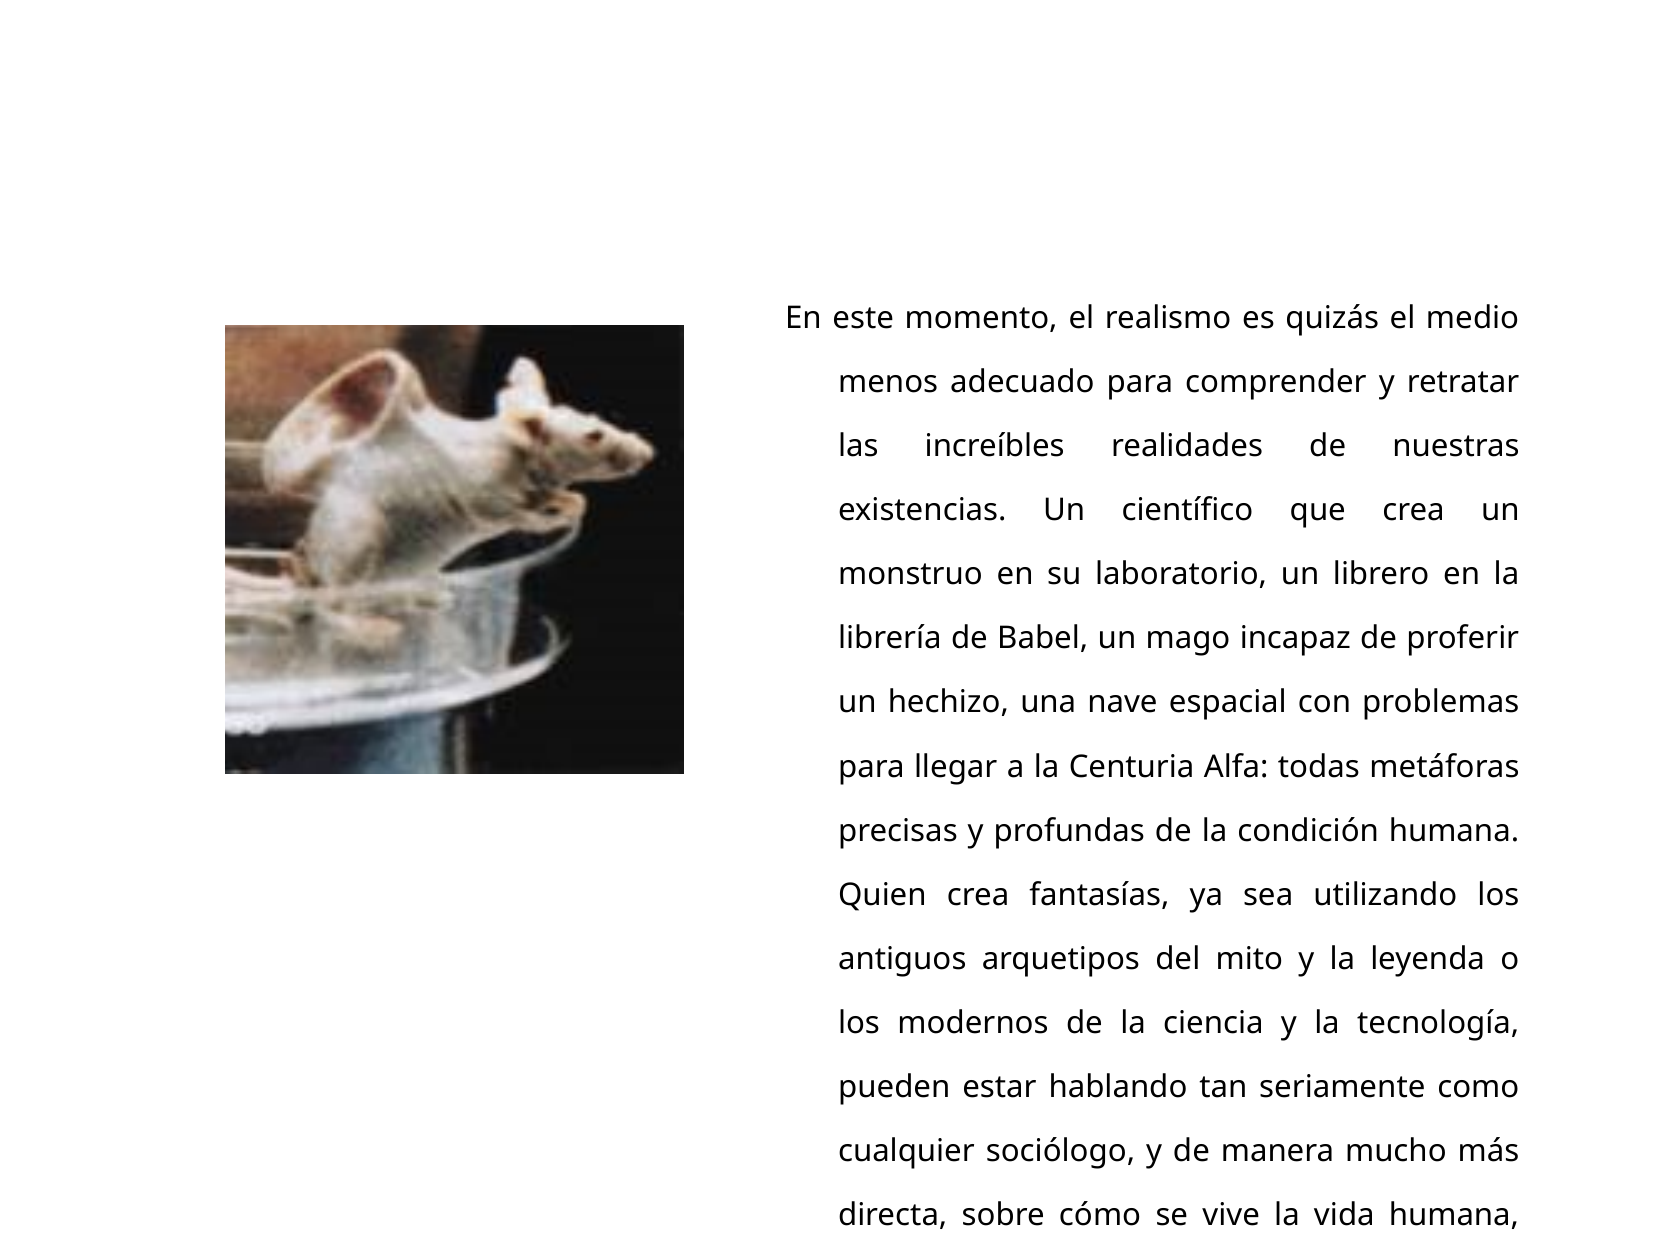

En este momento, el realismo es quizás el medio menos adecuado para comprender y retratar las increíbles realidades de nuestras existencias. Un científico que crea un monstruo en su laboratorio, un librero en la librería de Babel, un mago incapaz de proferir un hechizo, una nave espacial con problemas para llegar a la Centuria Alfa: todas metáforas precisas y profundas de la condición humana. Quien crea fantasías, ya sea utilizando los antiguos arquetipos del mito y la leyenda o los modernos de la ciencia y la tecnología, pueden estar hablando tan seriamente como cualquier sociólogo, y de manera mucho más directa, sobre cómo se vive la vida humana, como se podría y como se debería vivir.
Ursula K. Le Guin